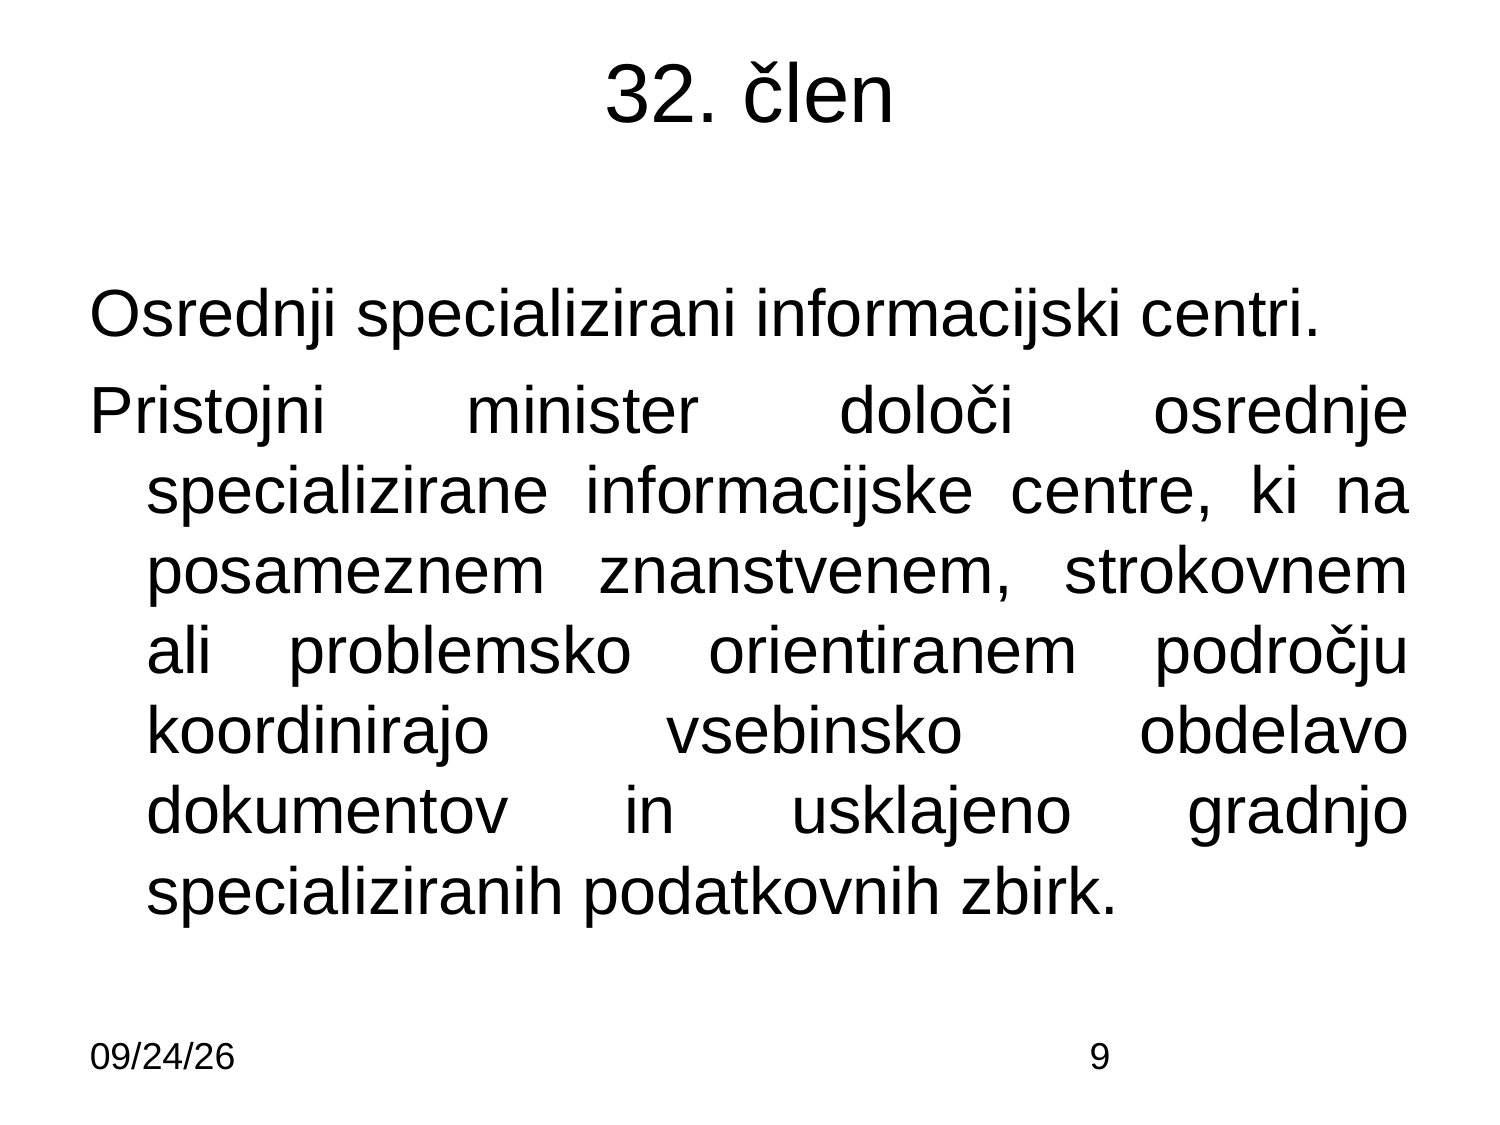

# 32. člen
Osrednji specializirani informacijski centri.
Pristojni minister določi osrednje specializirane informacijske centre, ki na posameznem znanstvenem, strokovnem ali problemsko orientiranem področju koordinirajo vsebinsko obdelavo dokumentov in usklajeno gradnjo specializiranih podatkovnih zbirk.
9